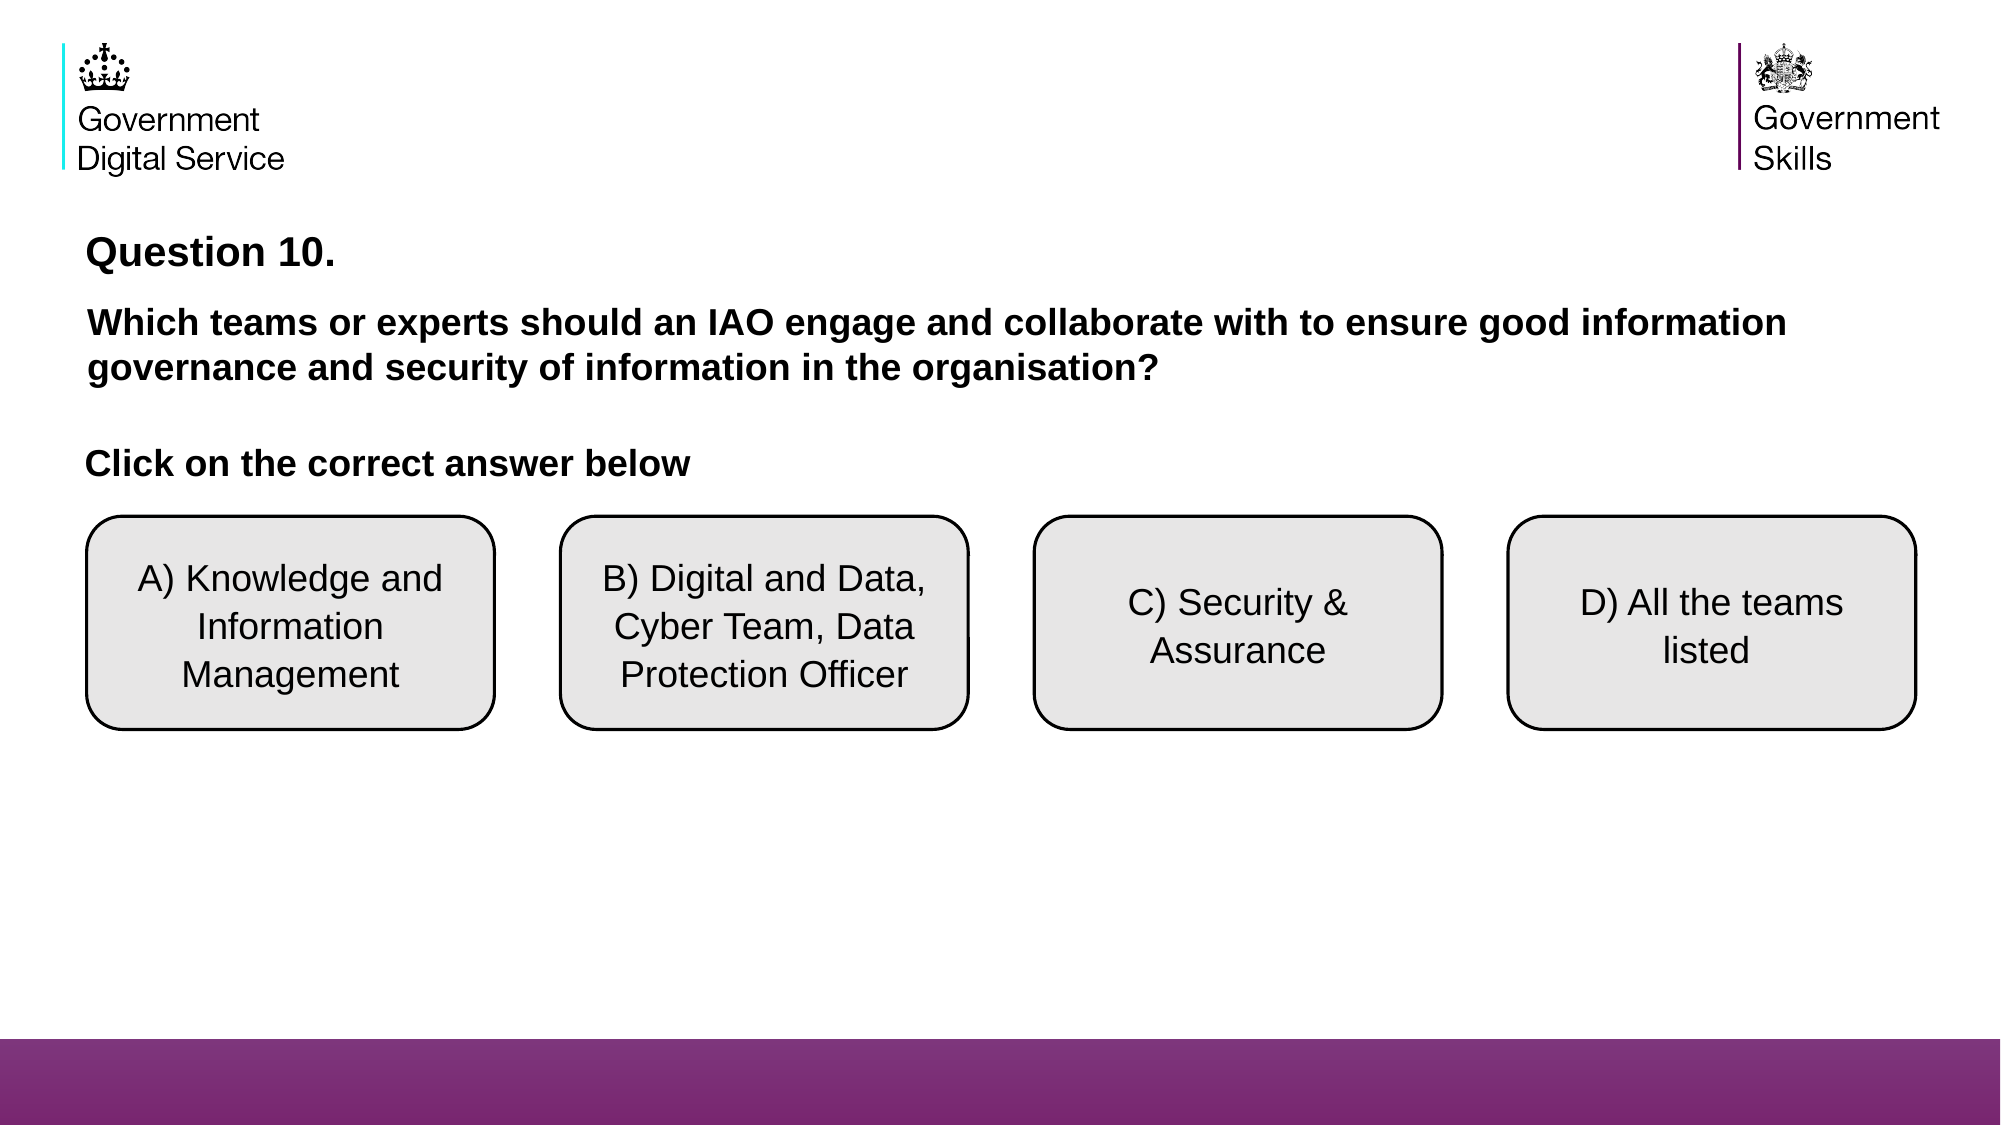

# Question 10.
Which teams or experts should an IAO engage and collaborate with to ensure good information governance and security of information in the organisation?
Click on the correct answer below
A) Knowledge and Information Management
B) Digital and Data, Cyber Team, Data Protection Officer
C) Security & Assurance
D) All the teams listed